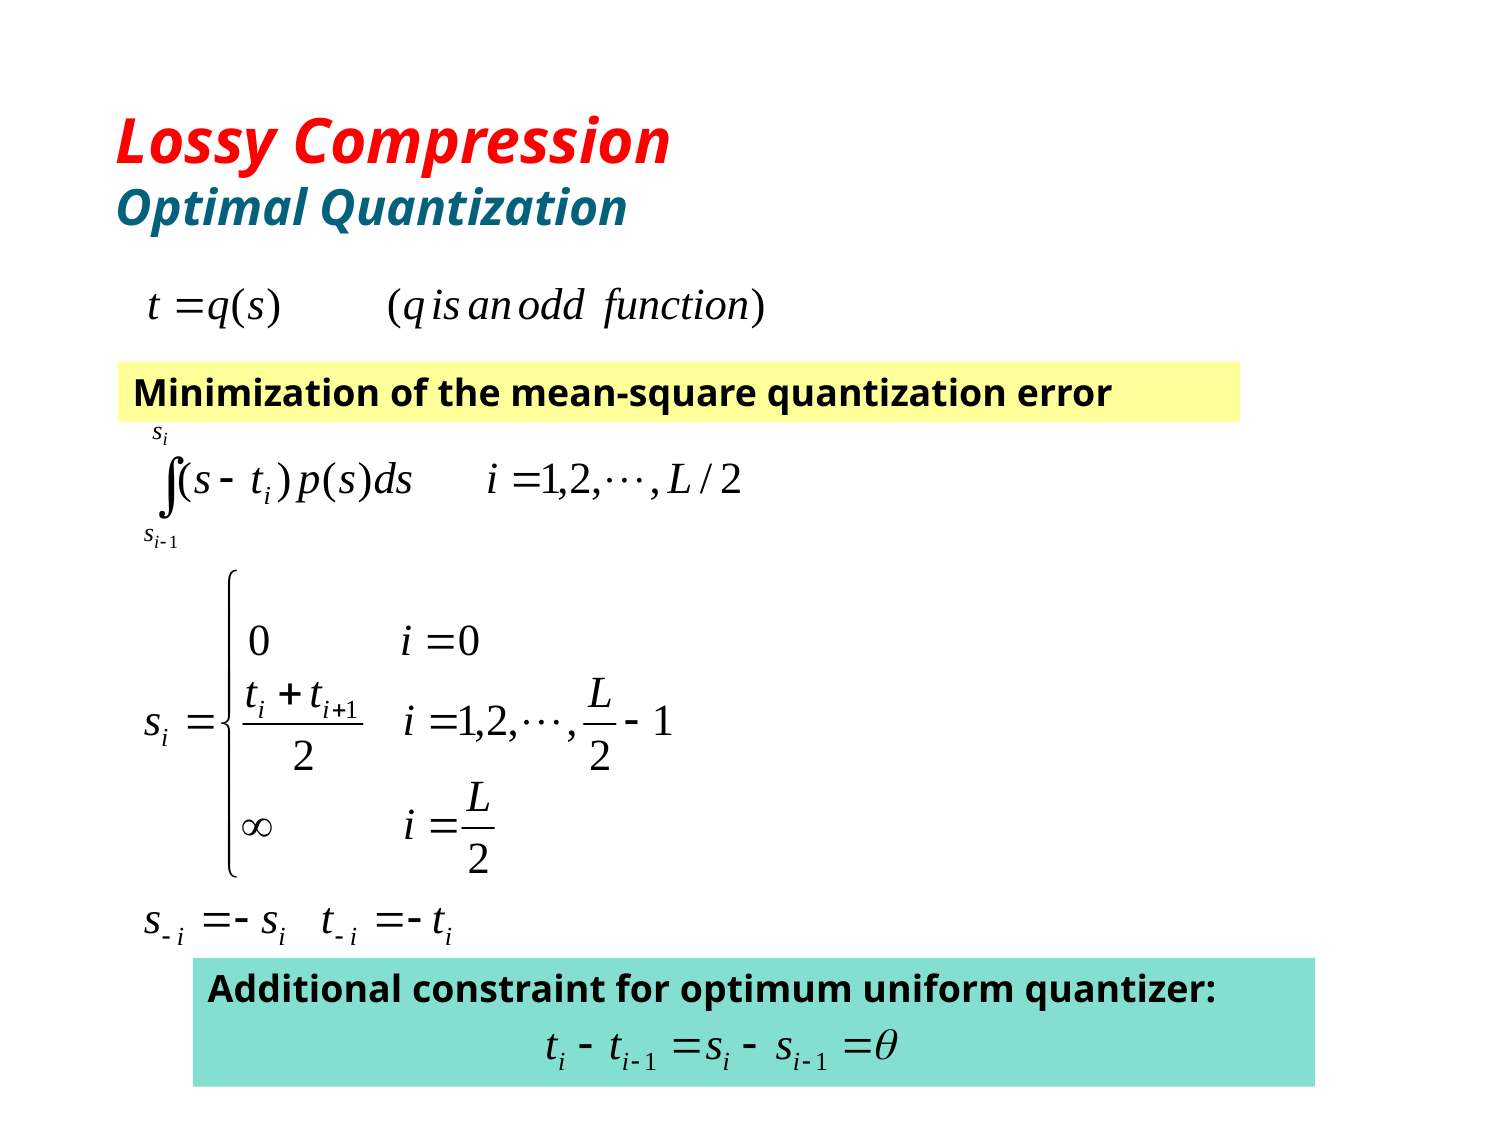

Lossy Compression
Optimal Quantization
Minimization of the mean-square quantization error
Additional constraint for optimum uniform quantizer: